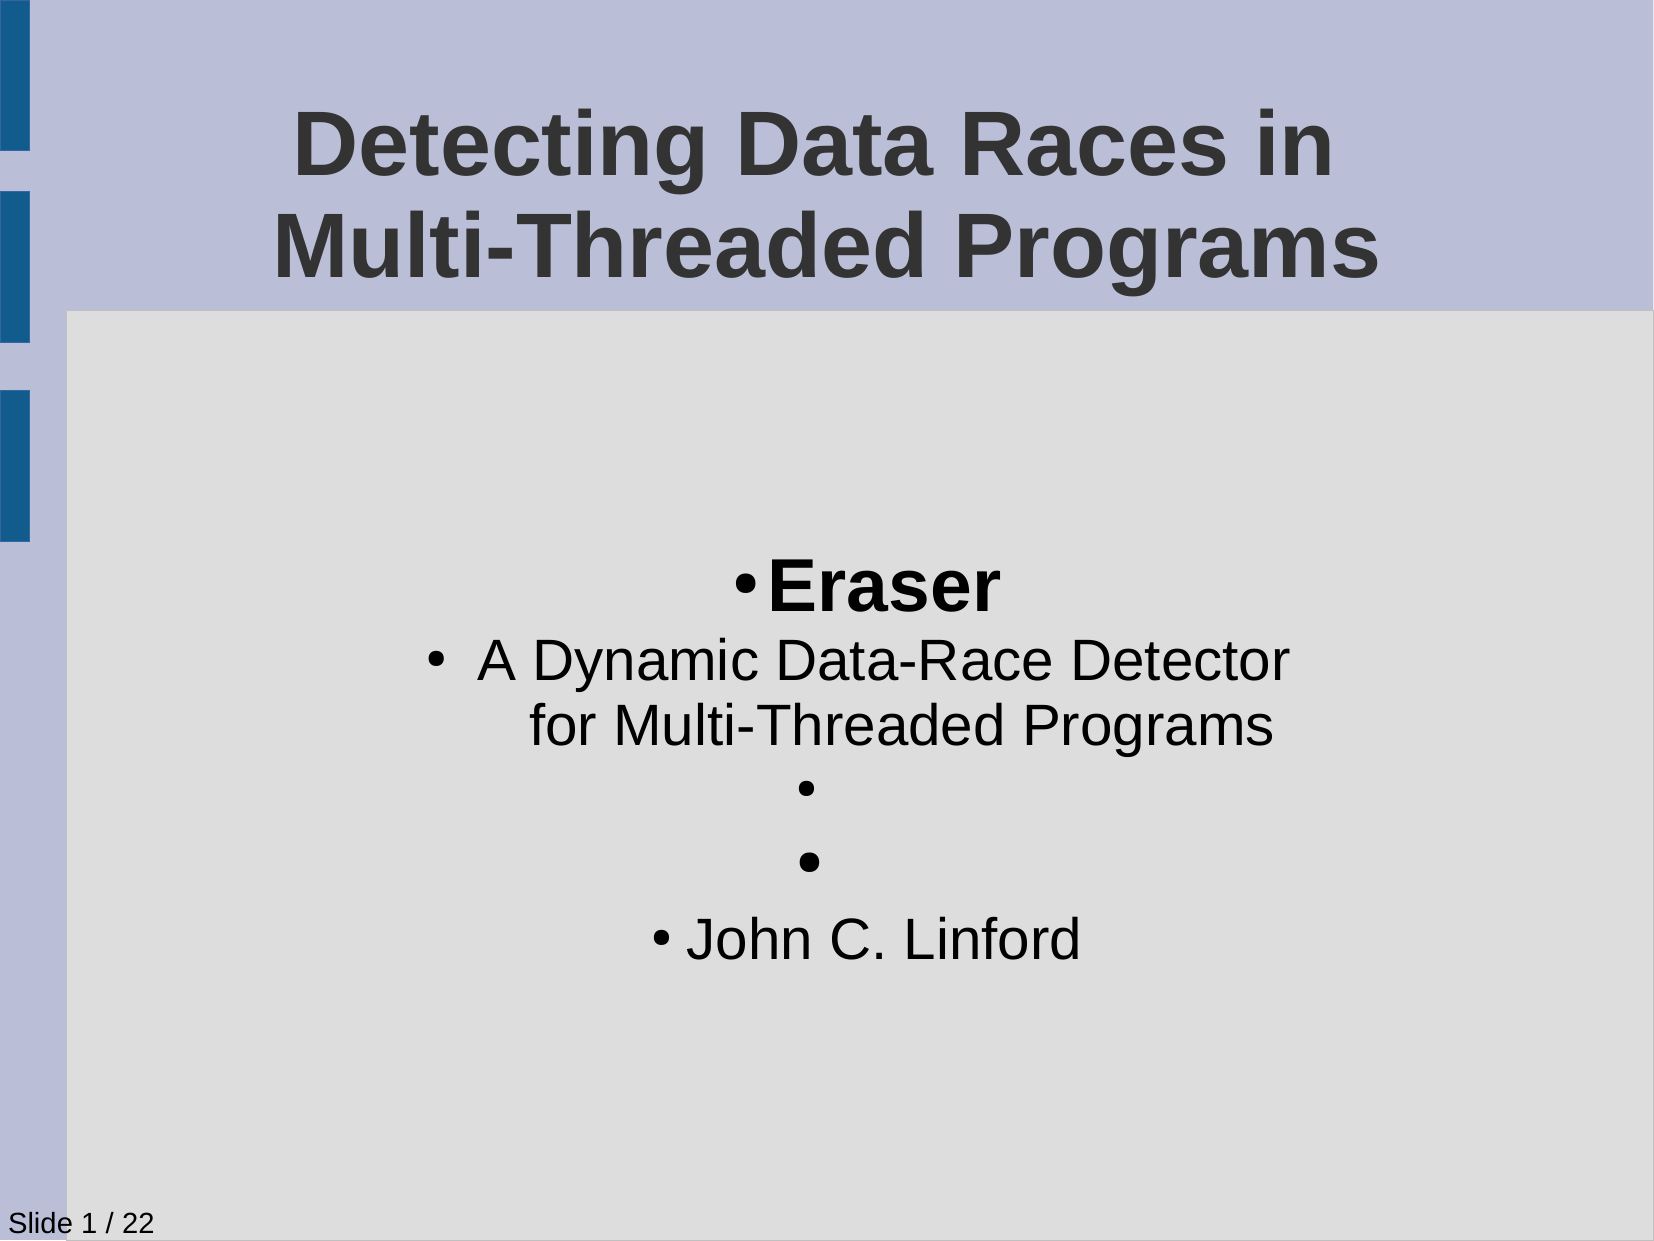

Detecting Data Races in
Multi-Threaded Programs
#
Eraser
 A Dynamic Data-Race Detector
for Multi-Threaded Programs
John C. Linford
Slide 1 / 22